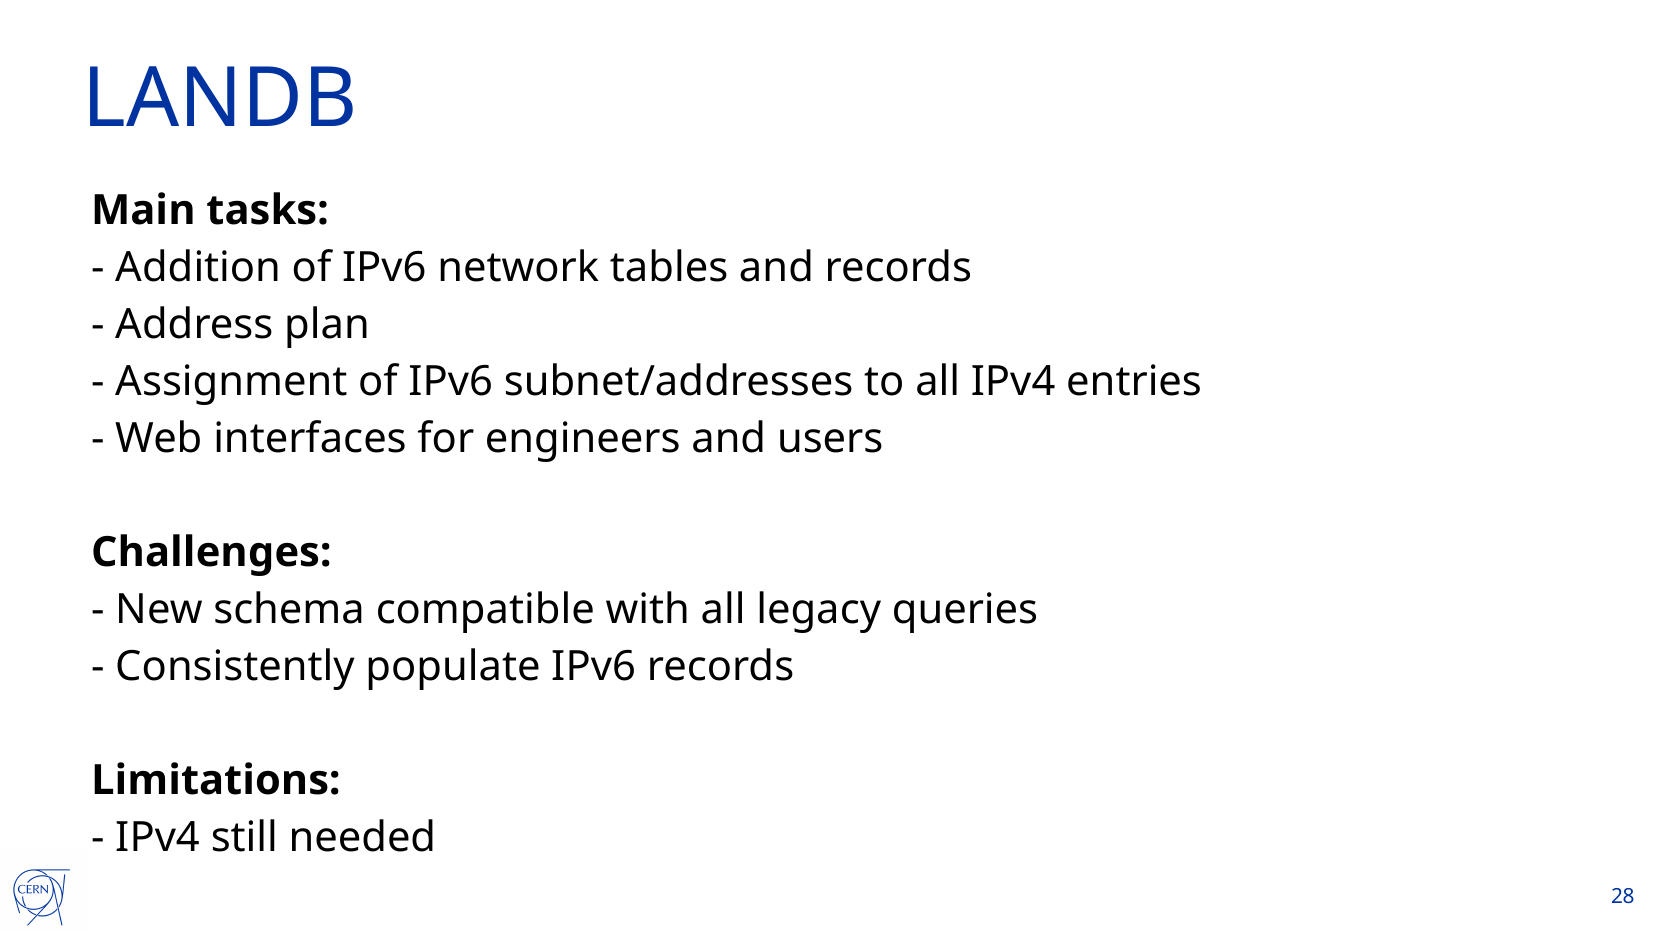

# LANDB
Main tasks:
- Addition of IPv6 network tables and records
- Address plan
- Assignment of IPv6 subnet/addresses to all IPv4 entries
- Web interfaces for engineers and users
Challenges:
- New schema compatible with all legacy queries
- Consistently populate IPv6 records
Limitations:
- IPv4 still needed